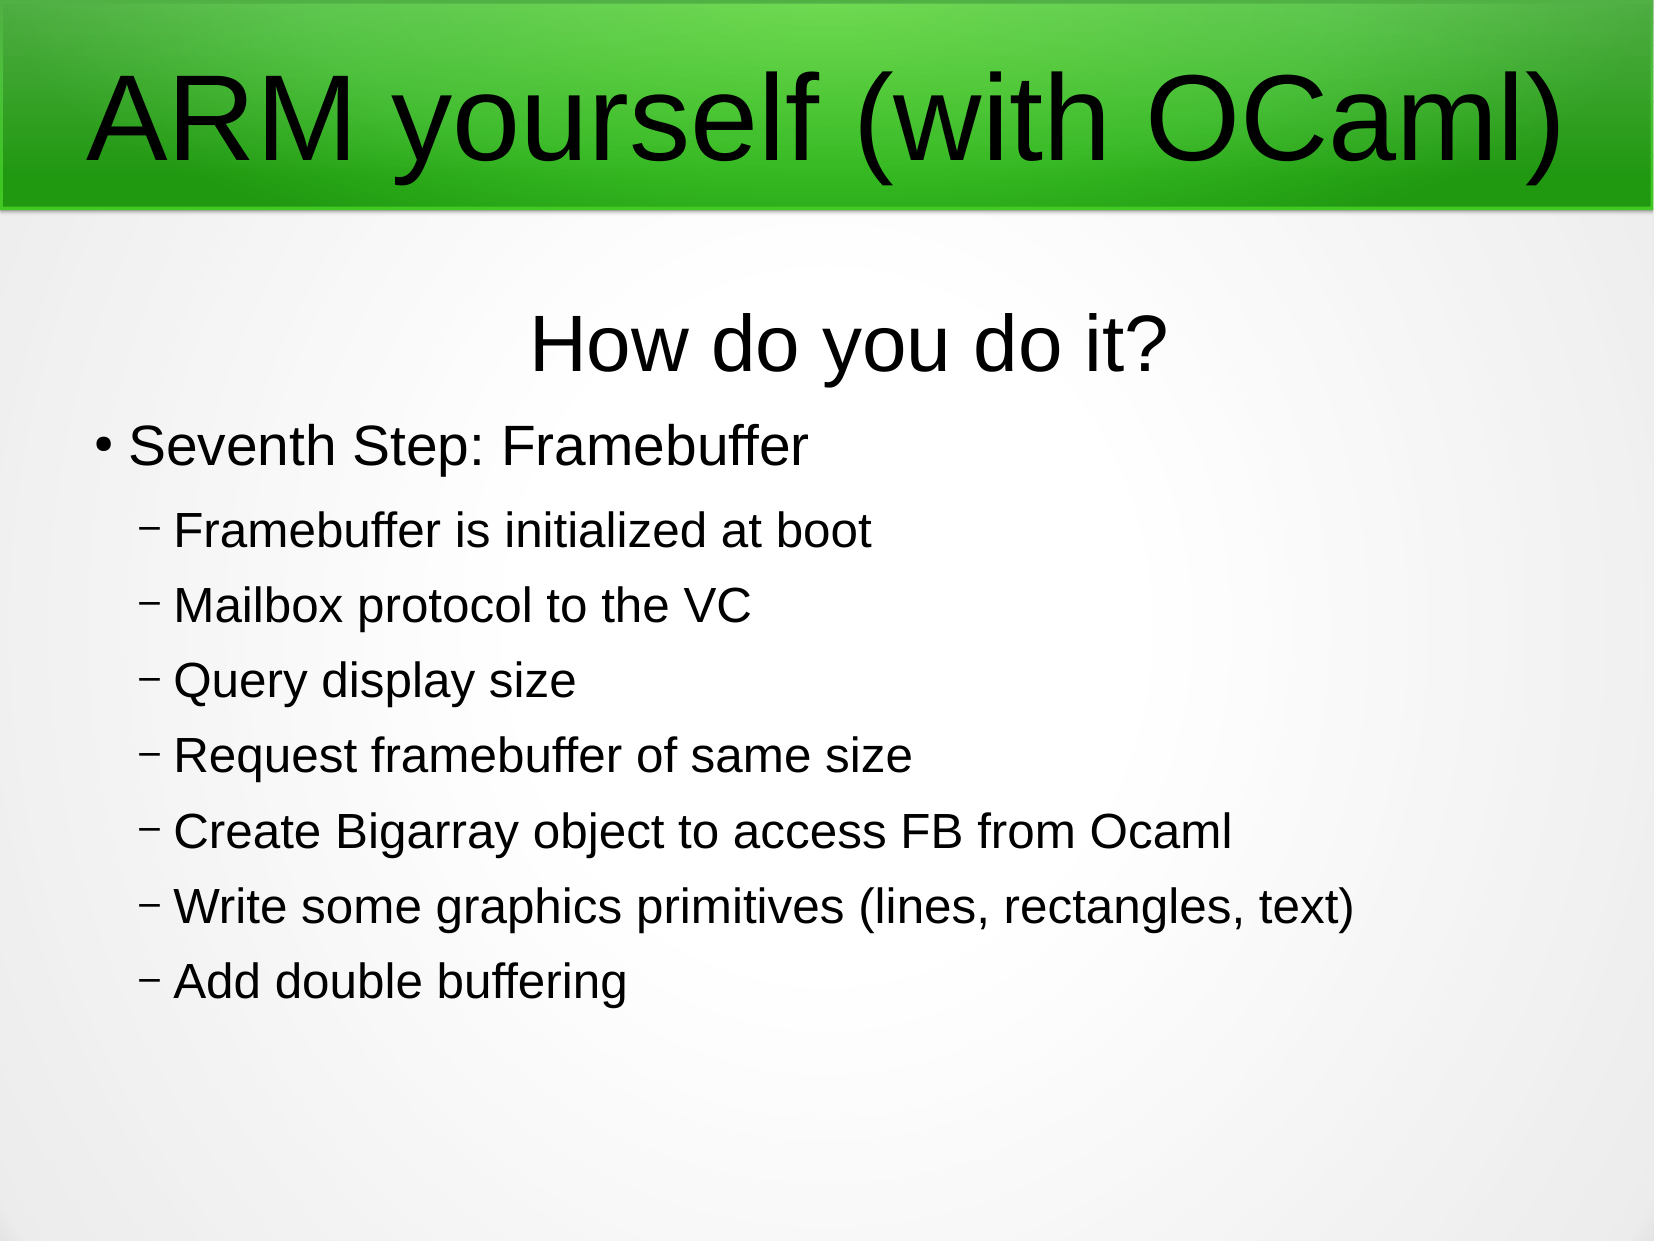

# ARM yourself (with OCaml)
How do you do it?
Seventh Step: Framebuffer
Framebuffer is initialized at boot
Mailbox protocol to the VC
Query display size
Request framebuffer of same size
Create Bigarray object to access FB from Ocaml
Write some graphics primitives (lines, rectangles, text)
Add double buffering